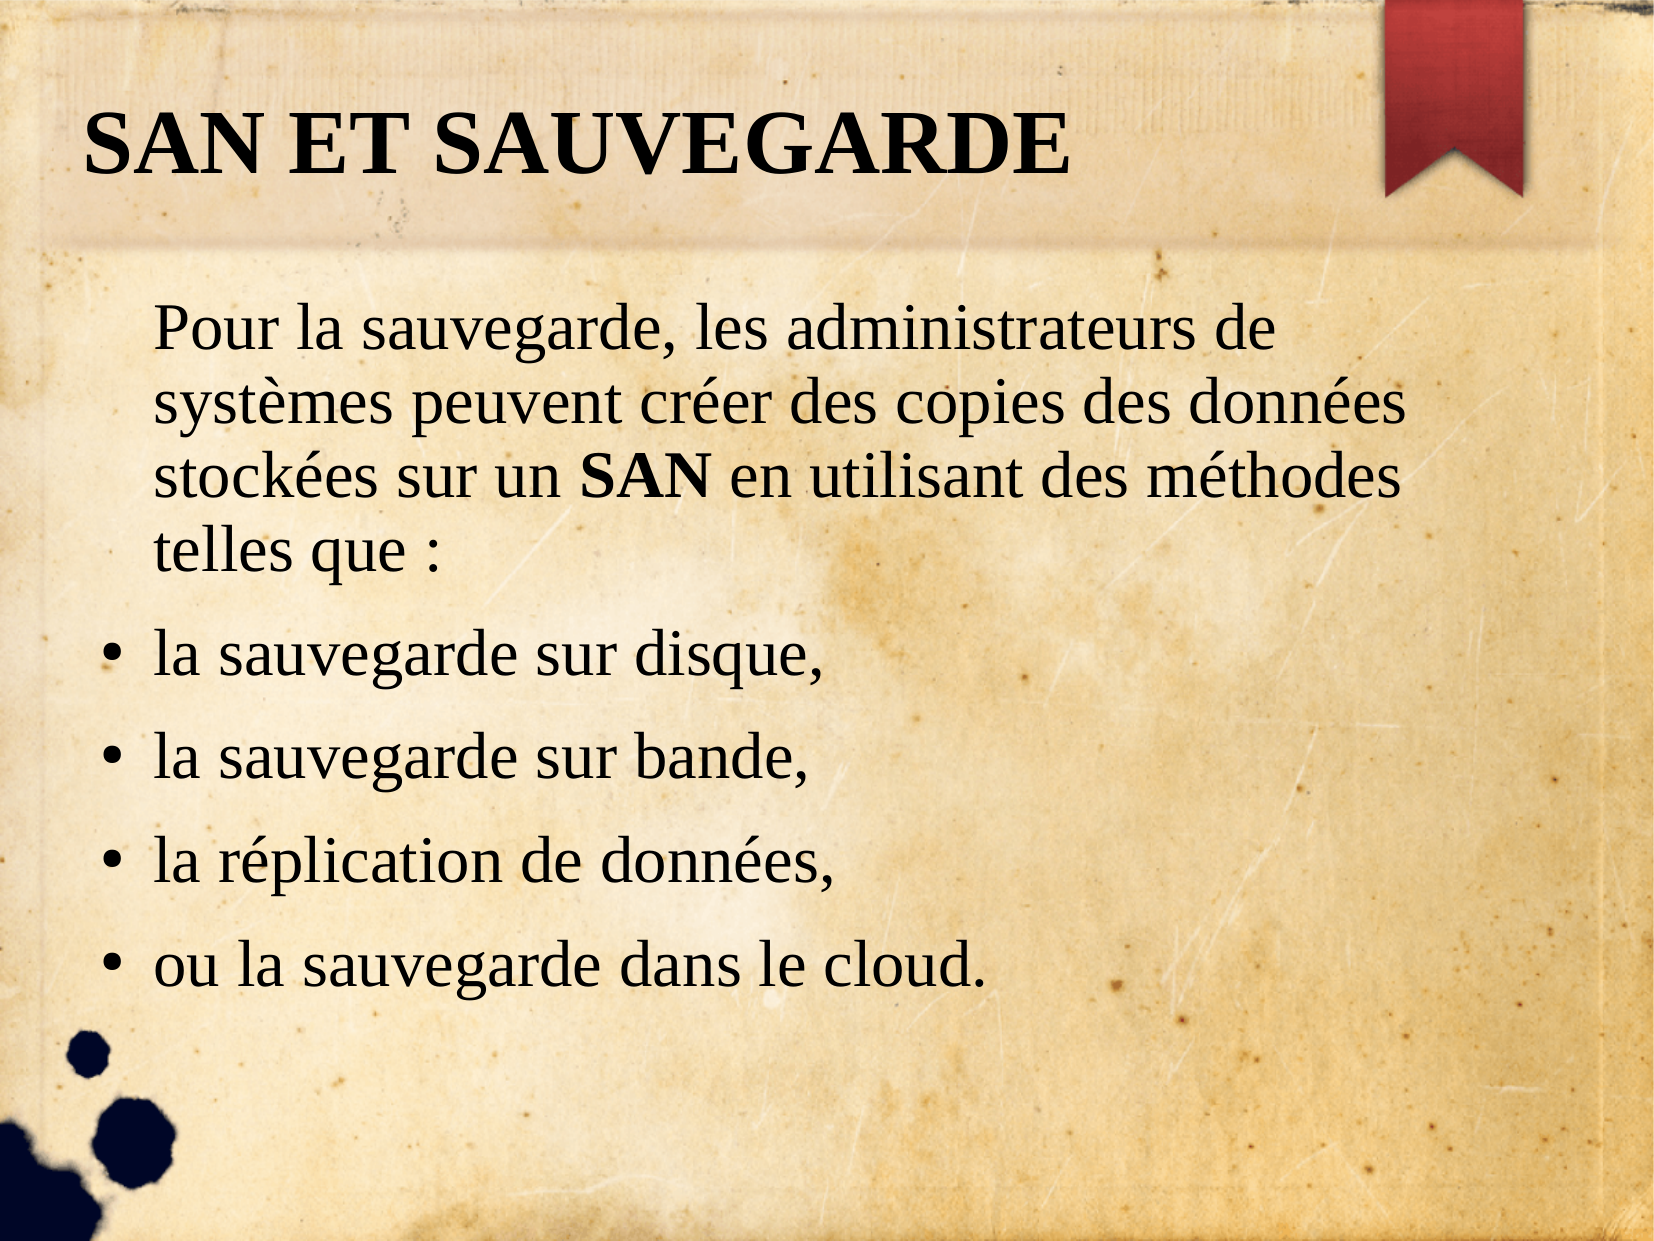

# SAN ET SAUVEGARDE
Pour la sauvegarde, les administrateurs de systèmes peuvent créer des copies des données stockées sur un SAN en utilisant des méthodes telles que :
la sauvegarde sur disque,
la sauvegarde sur bande,
la réplication de données,
ou la sauvegarde dans le cloud.